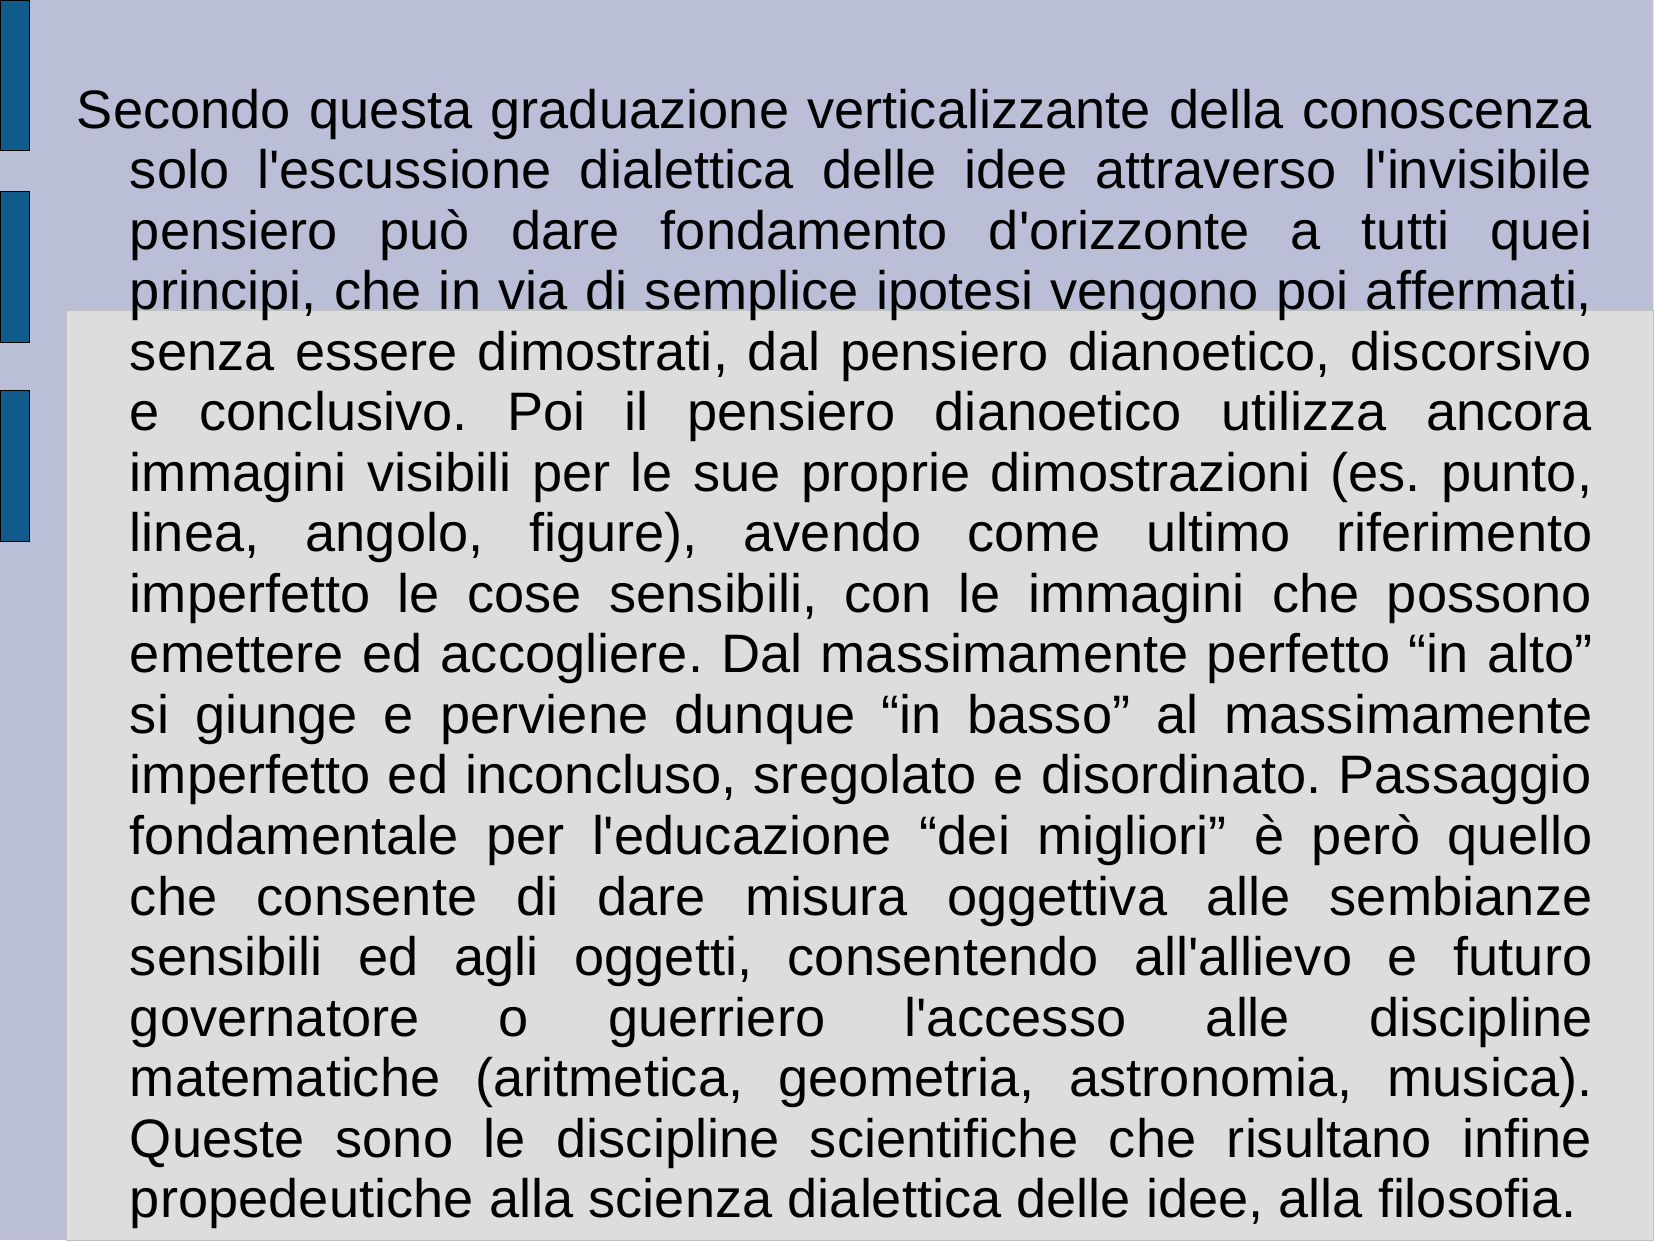

Secondo questa graduazione verticalizzante della conoscenza solo l'escussione dialettica delle idee attraverso l'invisibile pensiero può dare fondamento d'orizzonte a tutti quei principi, che in via di semplice ipotesi vengono poi affermati, senza essere dimostrati, dal pensiero dianoetico, discorsivo e conclusivo. Poi il pensiero dianoetico utilizza ancora immagini visibili per le sue proprie dimostrazioni (es. punto, linea, angolo, figure), avendo come ultimo riferimento imperfetto le cose sensibili, con le immagini che possono emettere ed accogliere. Dal massimamente perfetto “in alto” si giunge e perviene dunque “in basso” al massimamente imperfetto ed inconcluso, sregolato e disordinato. Passaggio fondamentale per l'educazione “dei migliori” è però quello che consente di dare misura oggettiva alle sembianze sensibili ed agli oggetti, consentendo all'allievo e futuro governatore o guerriero l'accesso alle discipline matematiche (aritmetica, geometria, astronomia, musica). Queste sono le discipline scientifiche che risultano infine propedeutiche alla scienza dialettica delle idee, alla filosofia.
#